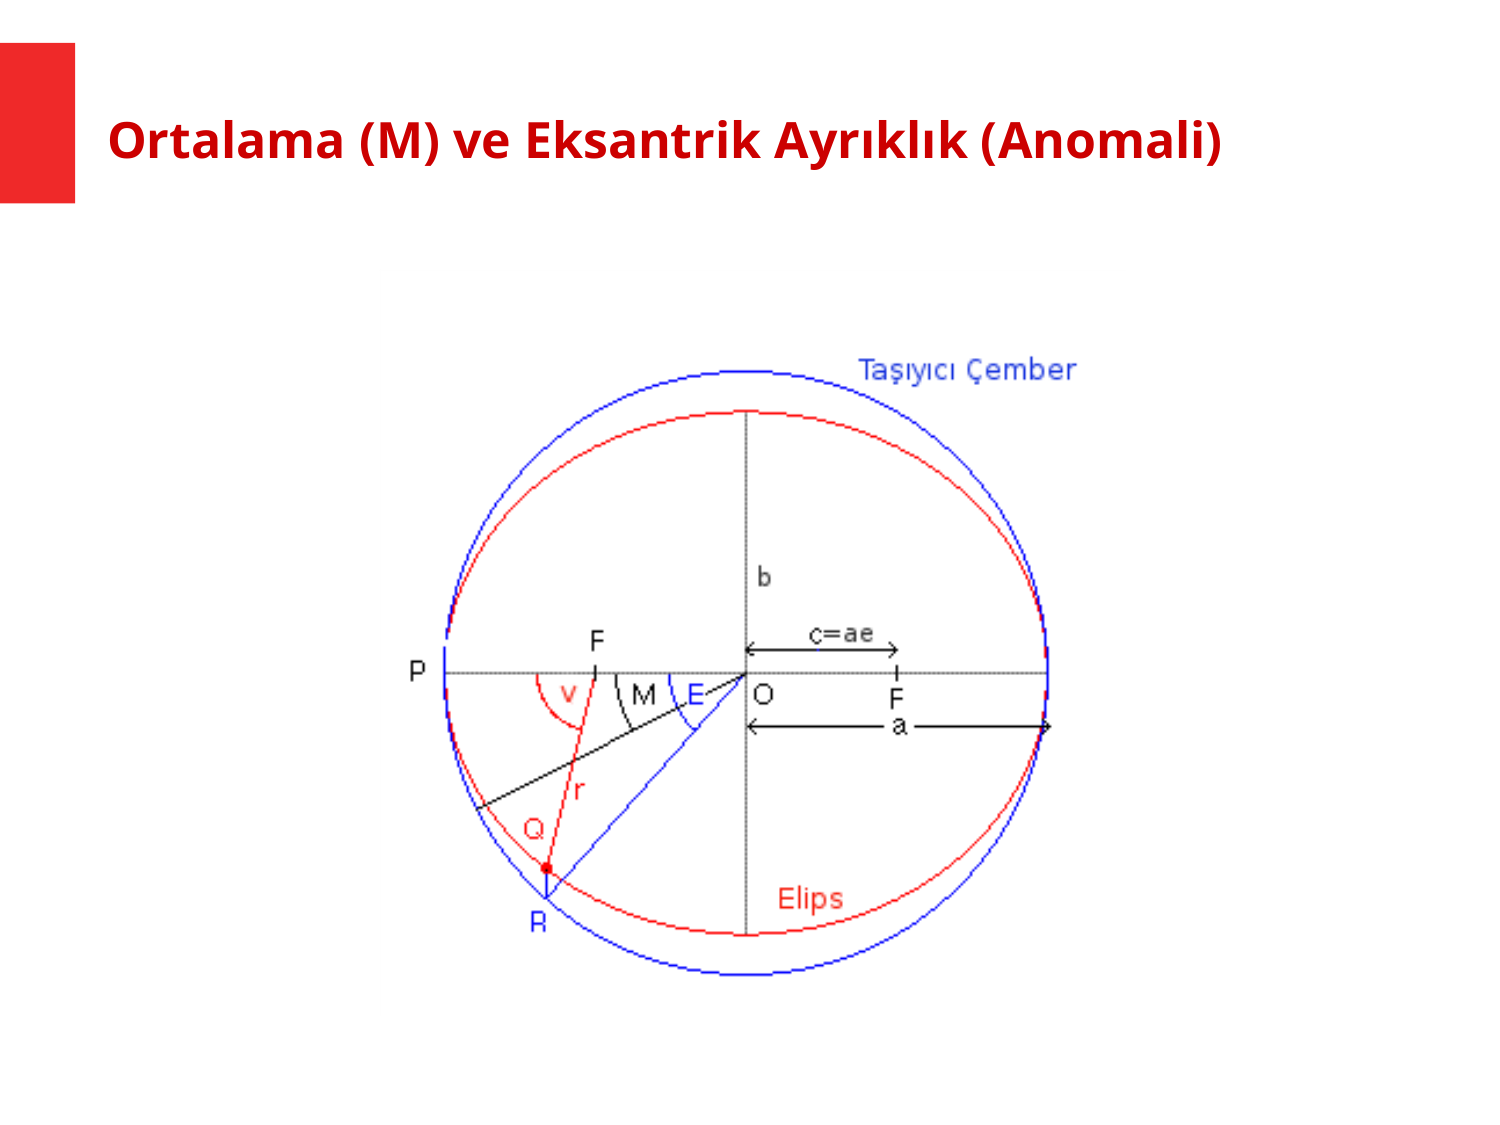

# Ortalama (M) ve Eksantrik Ayrıklık (Anomali)